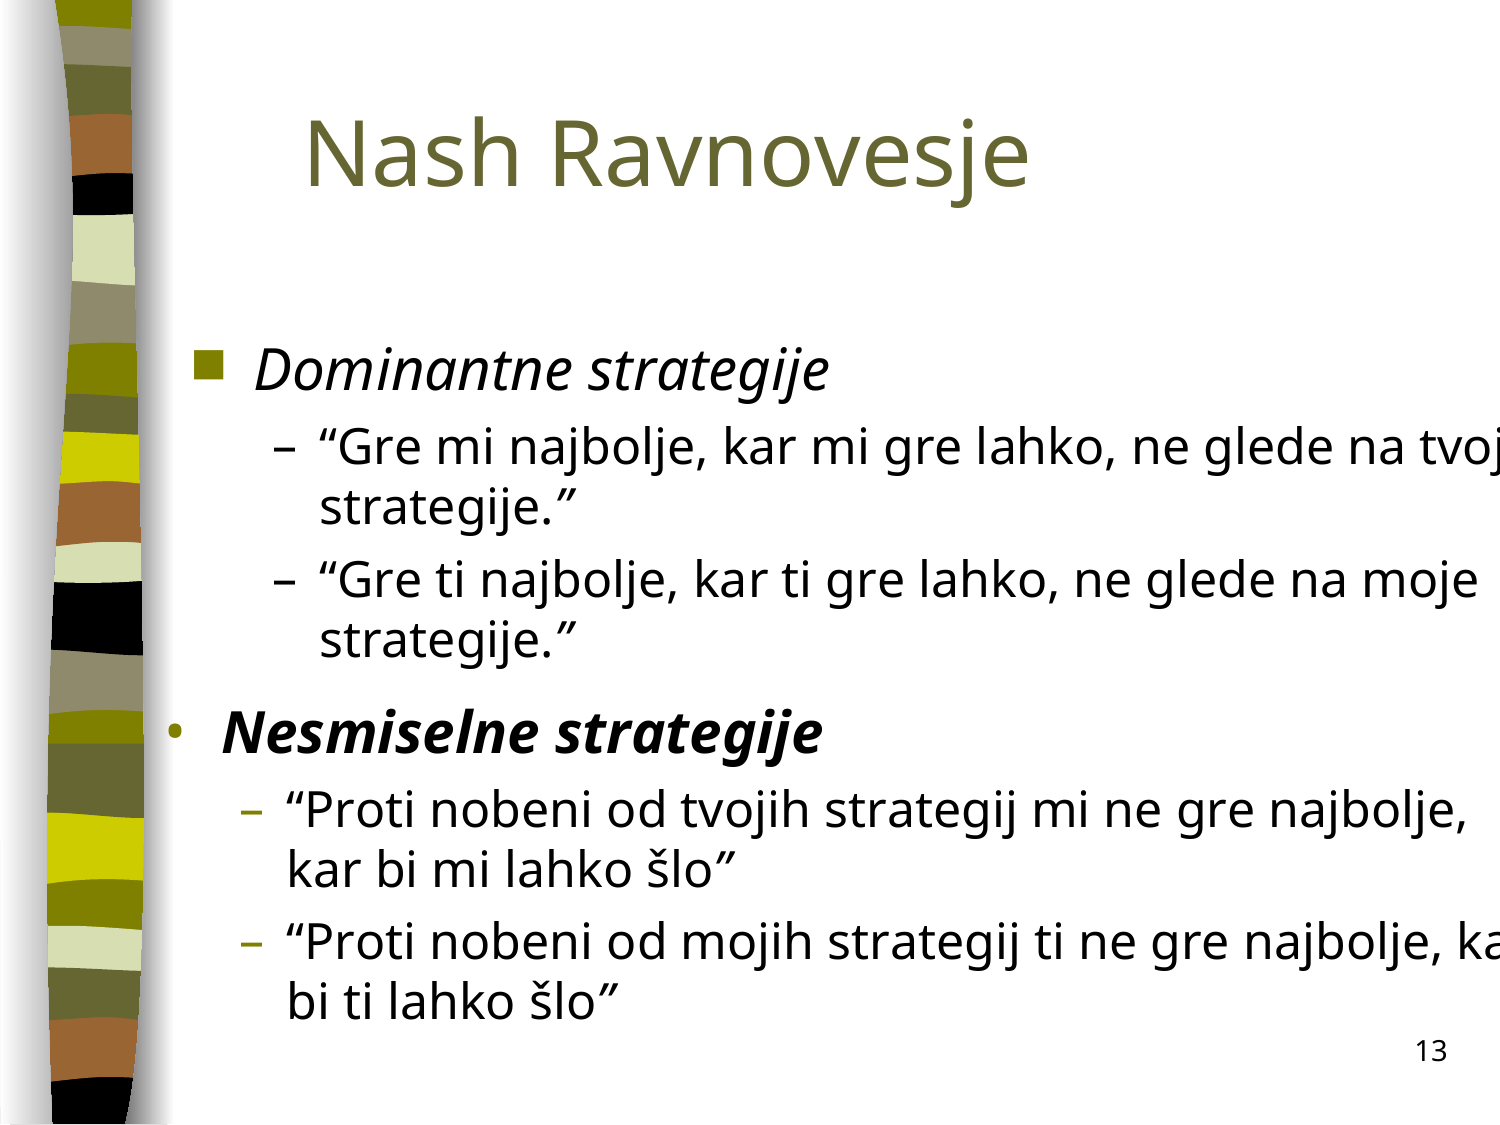

# Nash Ravnovesje
Dominantne strategije
“Gre mi najbolje, kar mi gre lahko, ne glede na tvoje strategije.”
“Gre ti najbolje, kar ti gre lahko, ne glede na moje strategije.”
Nesmiselne strategije
“Proti nobeni od tvojih strategij mi ne gre najbolje, kar bi mi lahko šlo”
“Proti nobeni od mojih strategij ti ne gre najbolje, kar bi ti lahko šlo”